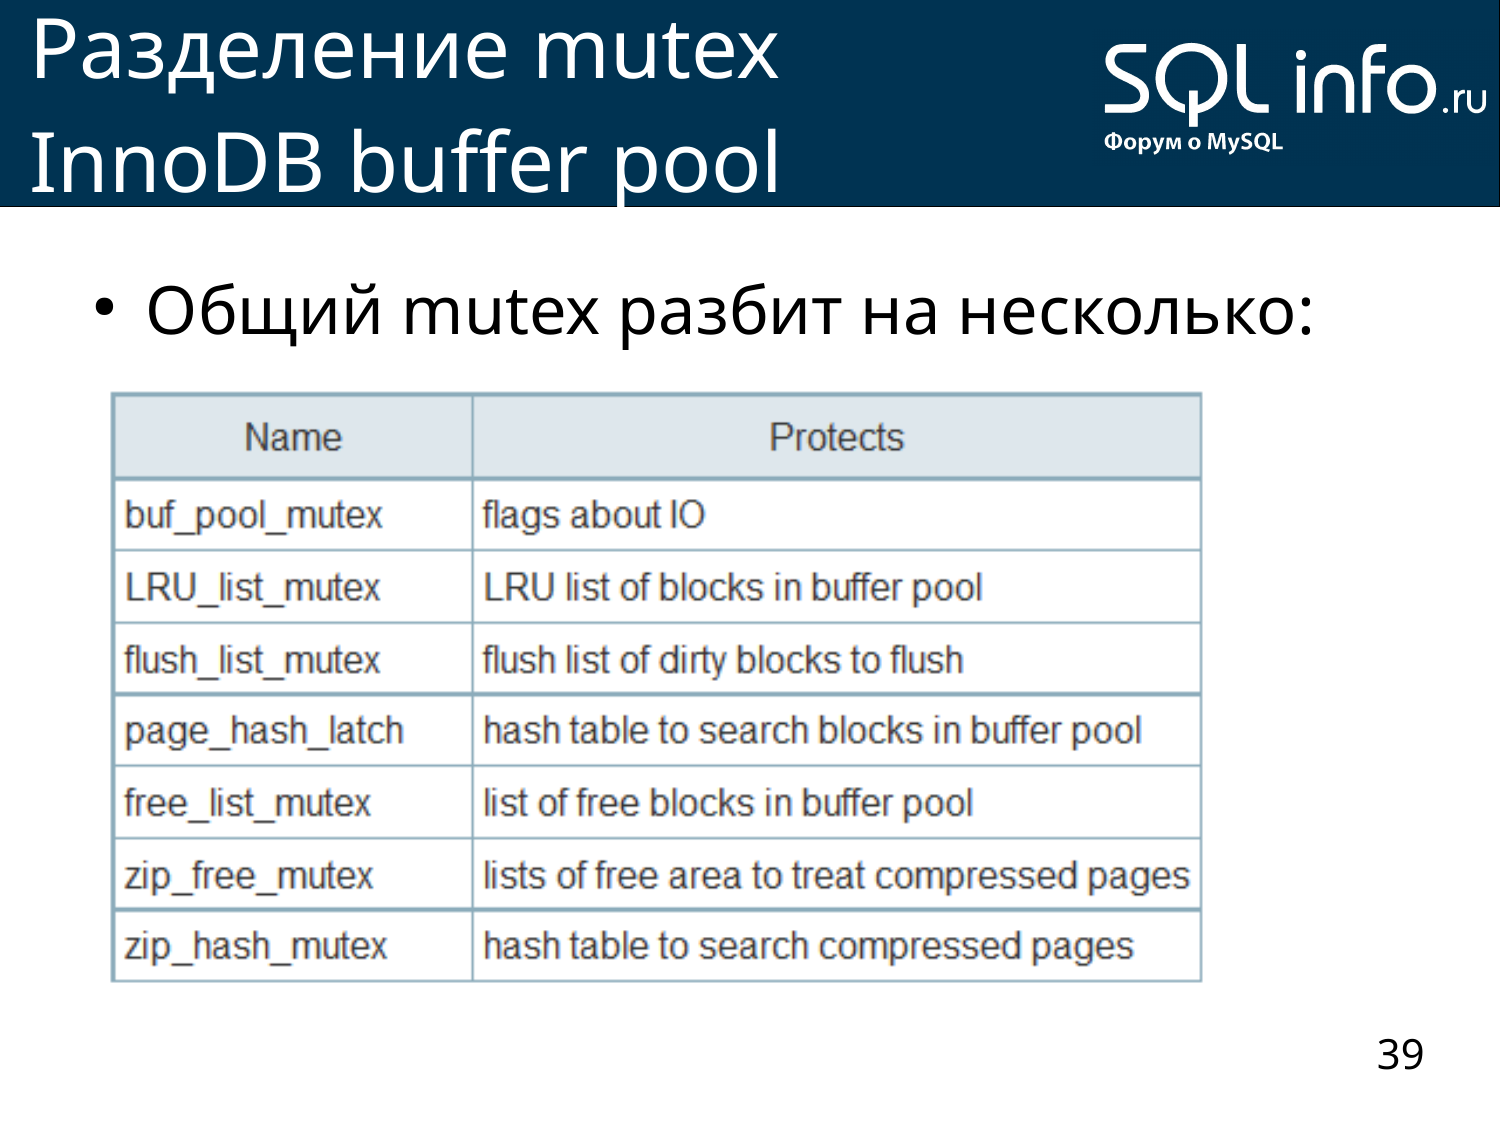

# Разделение mutex InnoDB buffer pool
Общий mutex разбит на несколько:
39